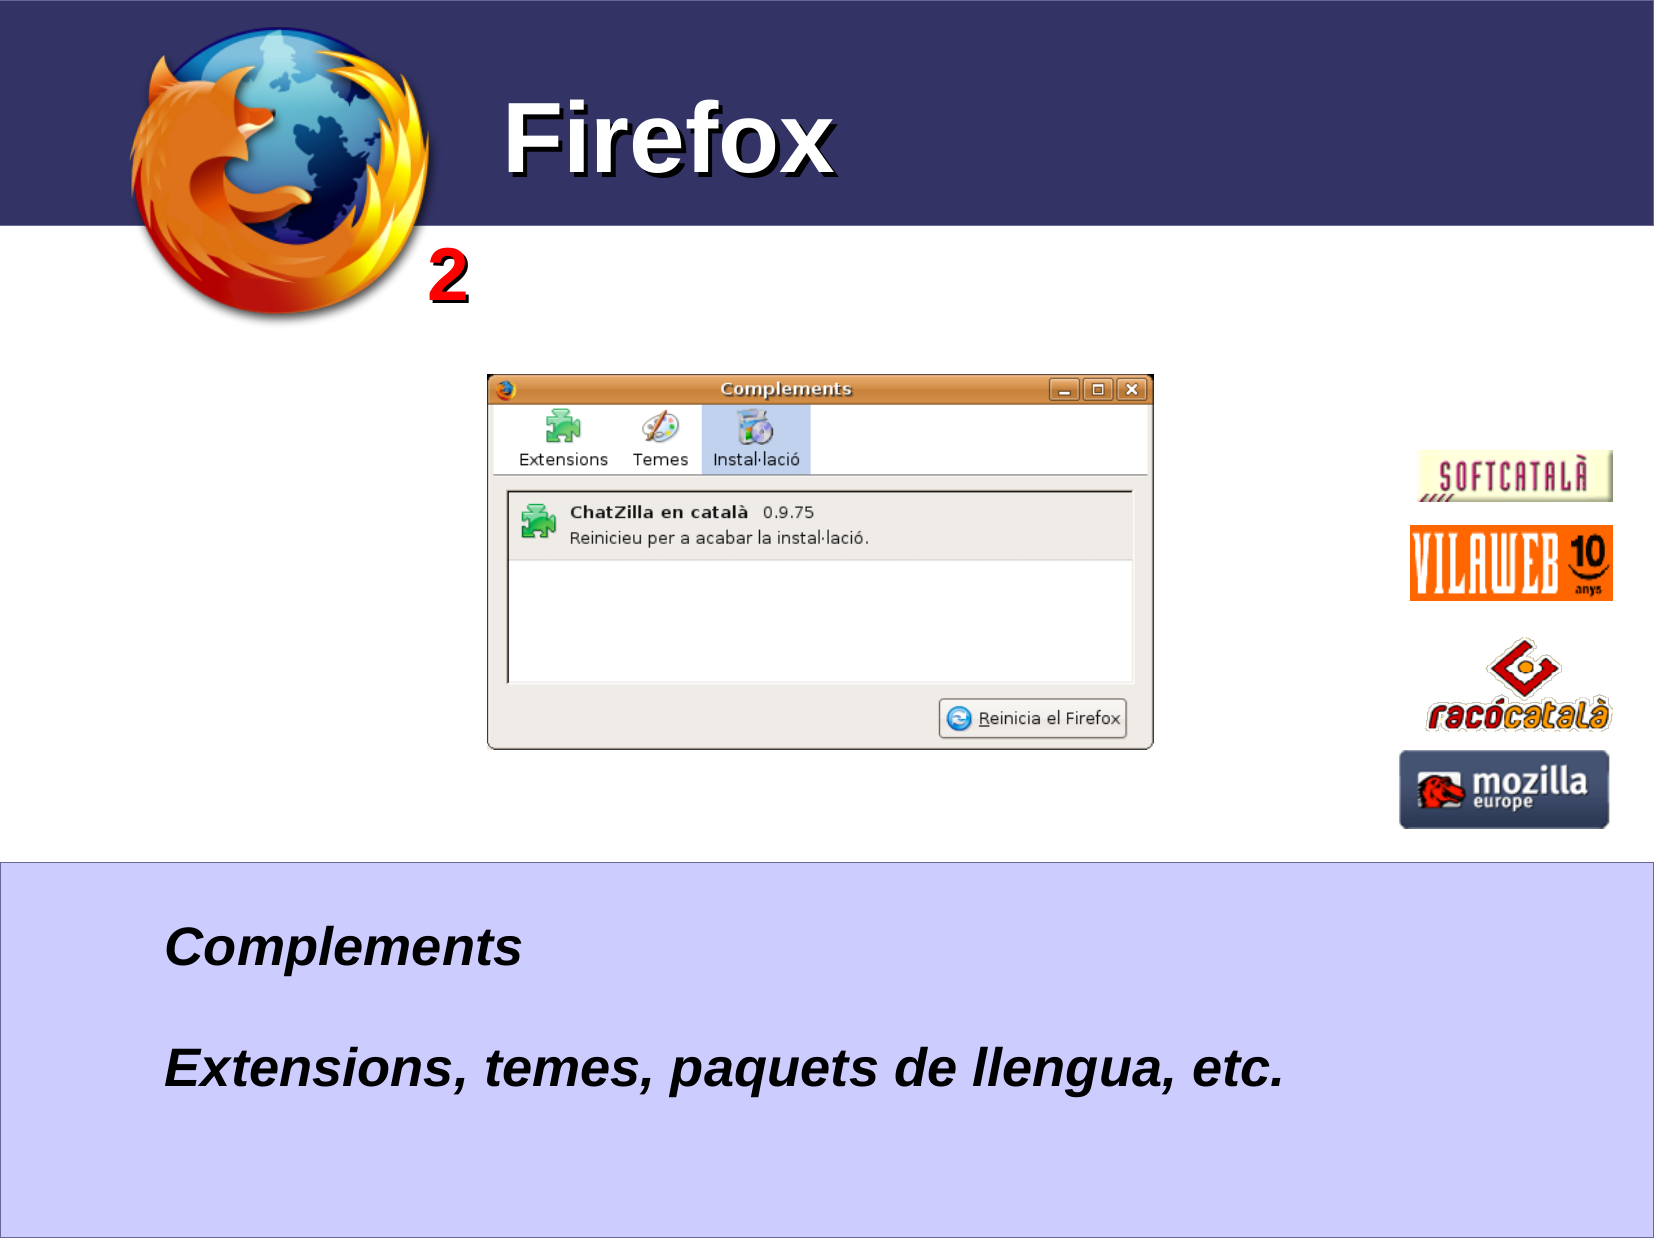

Firefox
2
Complements
Extensions, temes, paquets de llengua, etc.